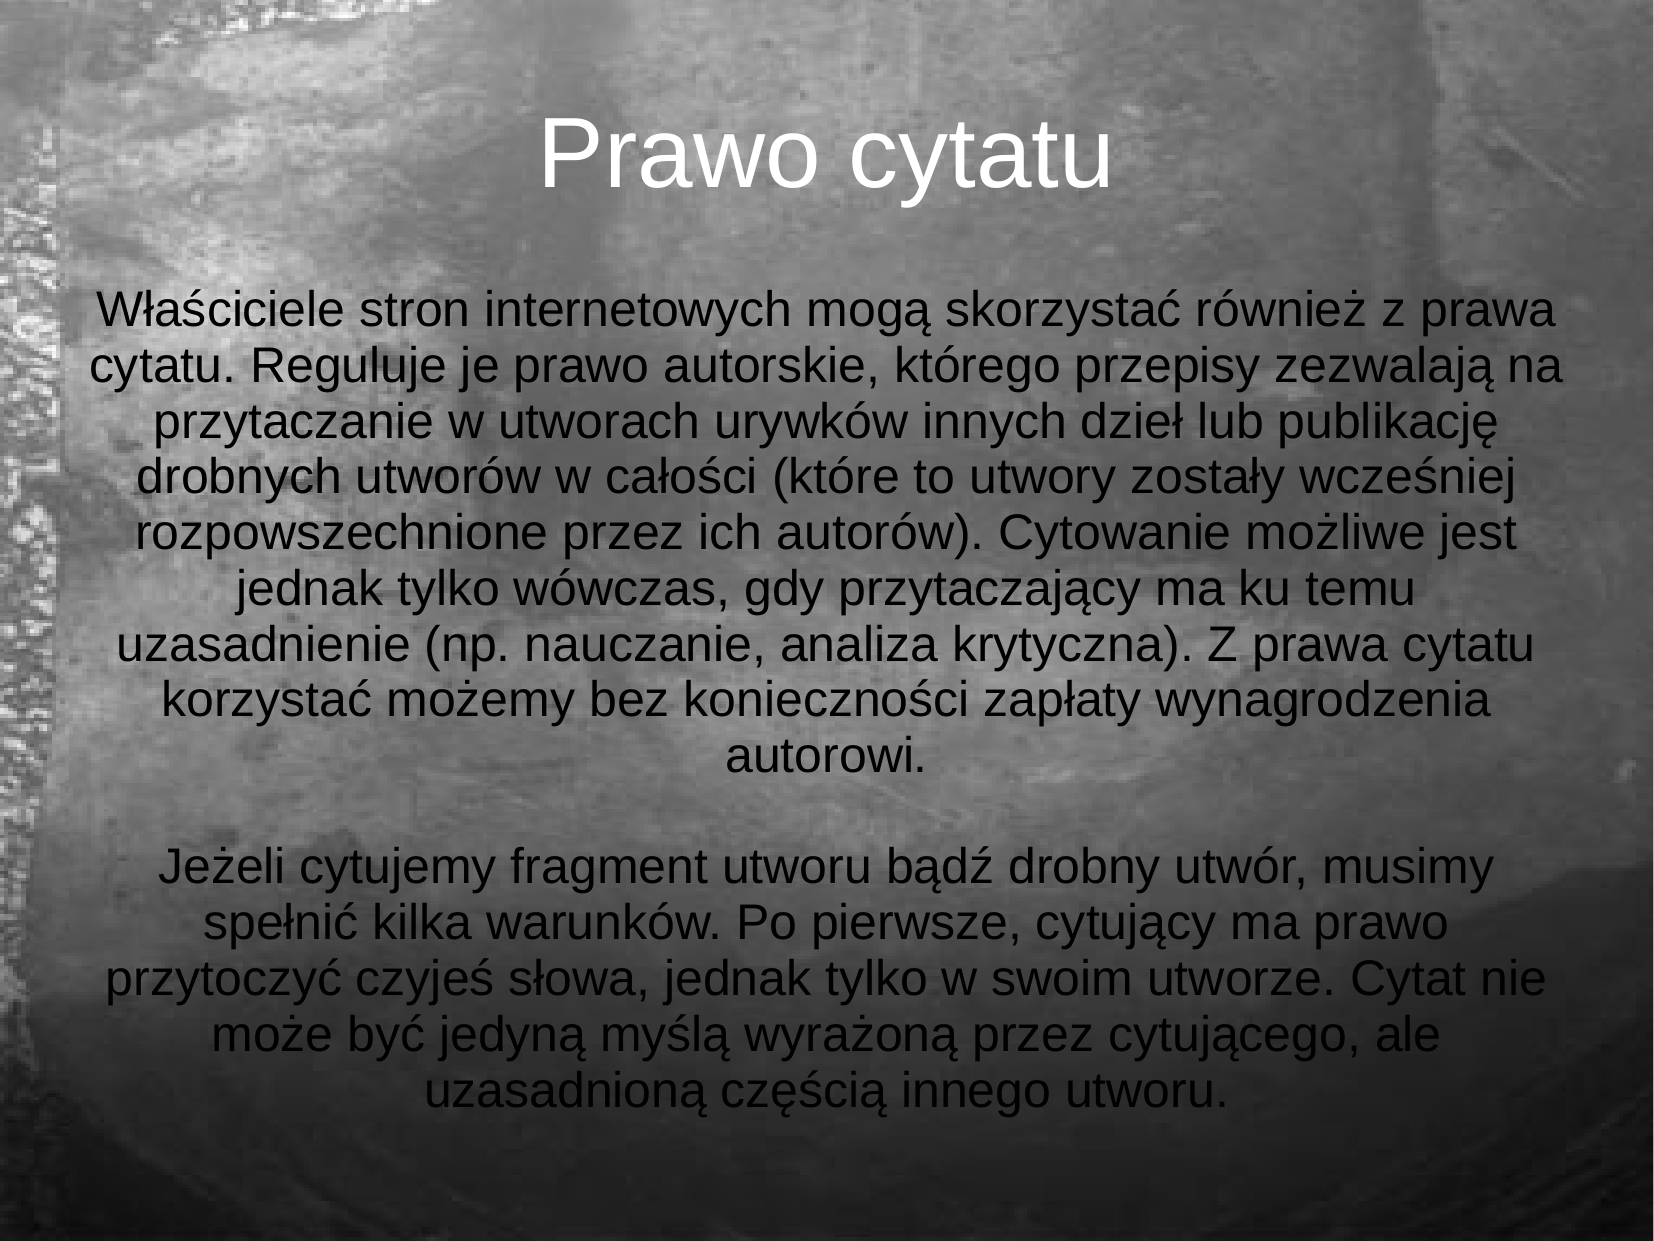

# Prawo cytatu
Właściciele stron internetowych mogą skorzystać również z prawa cytatu. Reguluje je prawo autorskie, którego przepisy zezwalają na przytaczanie w utworach urywków innych dzieł lub publikację drobnych utworów w całości (które to utwory zostały wcześniej rozpowszechnione przez ich autorów). Cytowanie możliwe jest jednak tylko wówczas, gdy przytaczający ma ku temu uzasadnienie (np. nauczanie, analiza krytyczna). Z prawa cytatu korzystać możemy bez konieczności zapłaty wynagrodzenia autorowi.
Jeżeli cytujemy fragment utworu bądź drobny utwór, musimy spełnić kilka warunków. Po pierwsze, cytujący ma prawo przytoczyć czyjeś słowa, jednak tylko w swoim utworze. Cytat nie może być jedyną myślą wyrażoną przez cytującego, ale uzasadnioną częścią innego utworu.